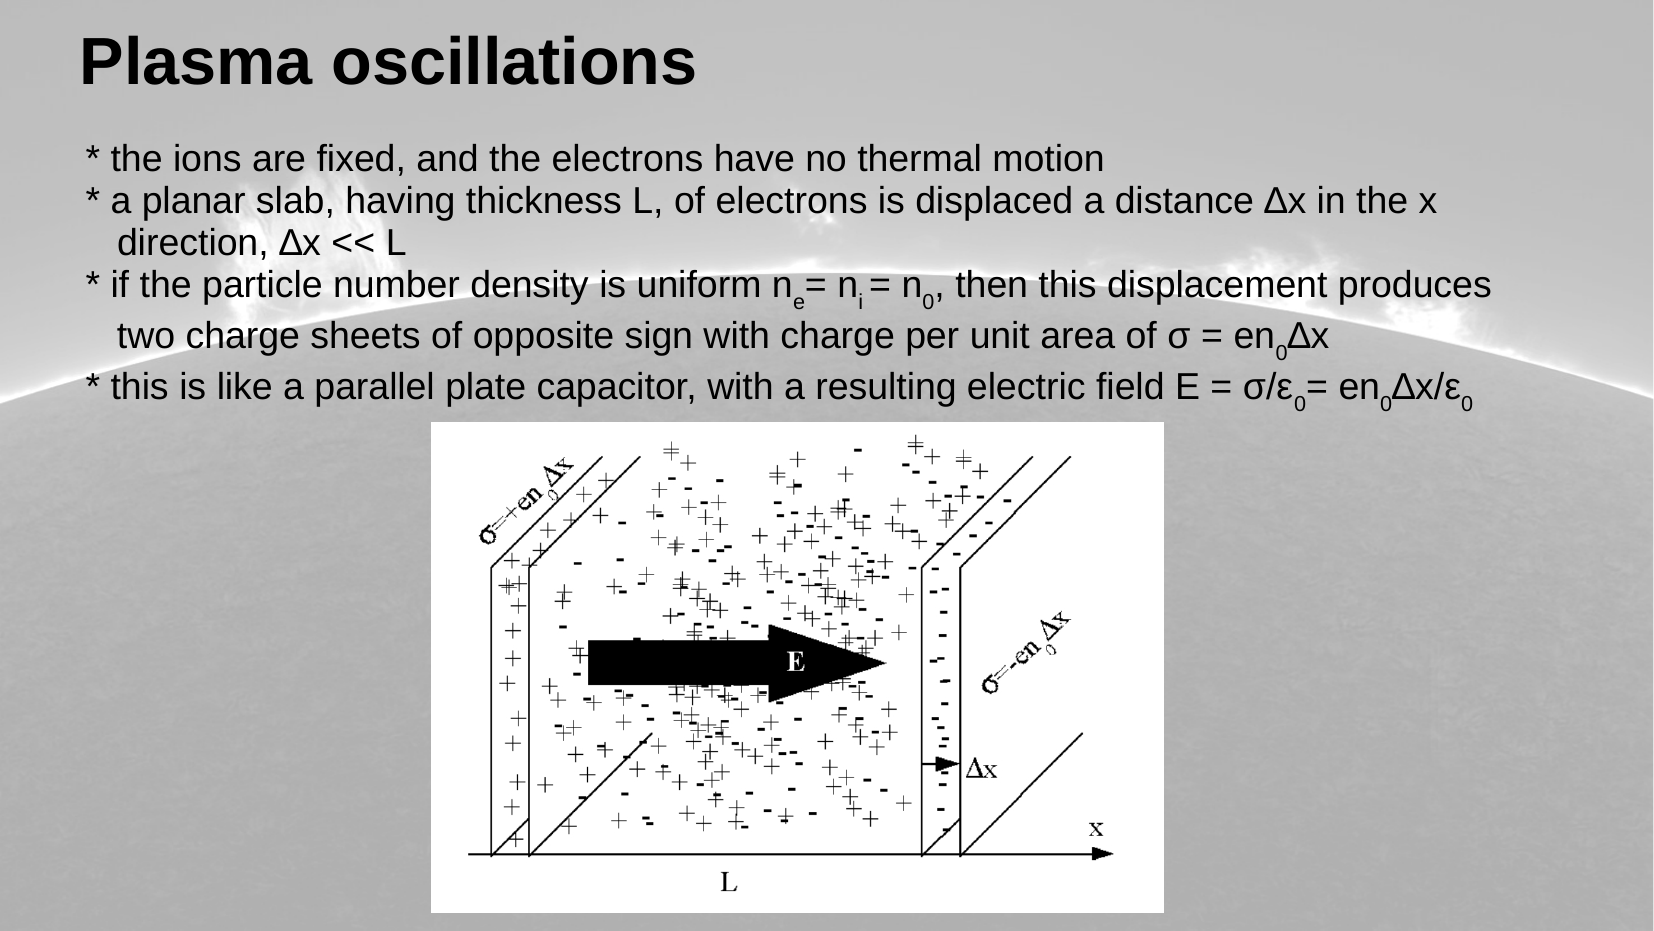

Plasma oscillations
* the ions are fixed, and the electrons have no thermal motion
* a planar slab, having thickness L, of electrons is displaced a distance ∆x in the x
 direction, ∆x << L
* if the particle number density is uniform ne= ni = n0, then this displacement produces two charge sheets of opposite sign with charge per unit area of σ = en0∆x
* this is like a parallel plate capacitor, with a resulting electric field E = σ/ε0= en0∆x/ε0